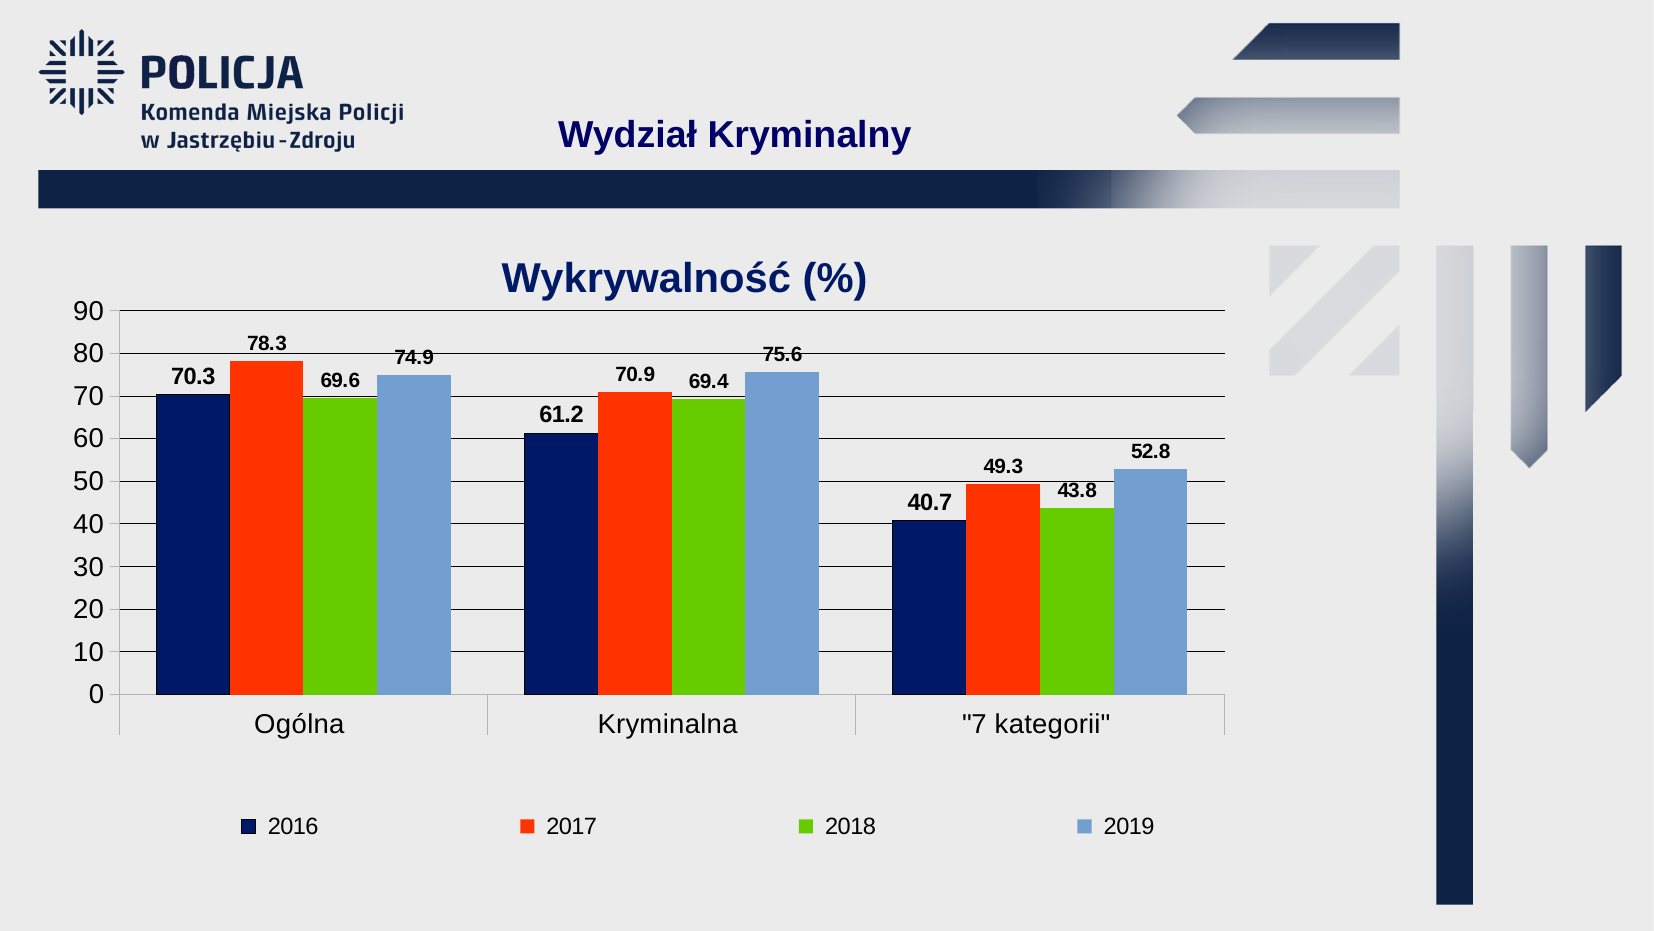

Wydział Kryminalny
Wykrywalność (%)
### Chart
| Category | 2016 | 2017 | 2018 | 2019 |
|---|---|---|---|---|
| Ogólna | 70.3 | 78.3 | 69.6 | 74.9 |
| Kryminalna | 61.2 | 70.9 | 69.4 | 75.6 |
| "7 kategorii" | 40.7 | 49.3 | 43.8 | 52.8 |